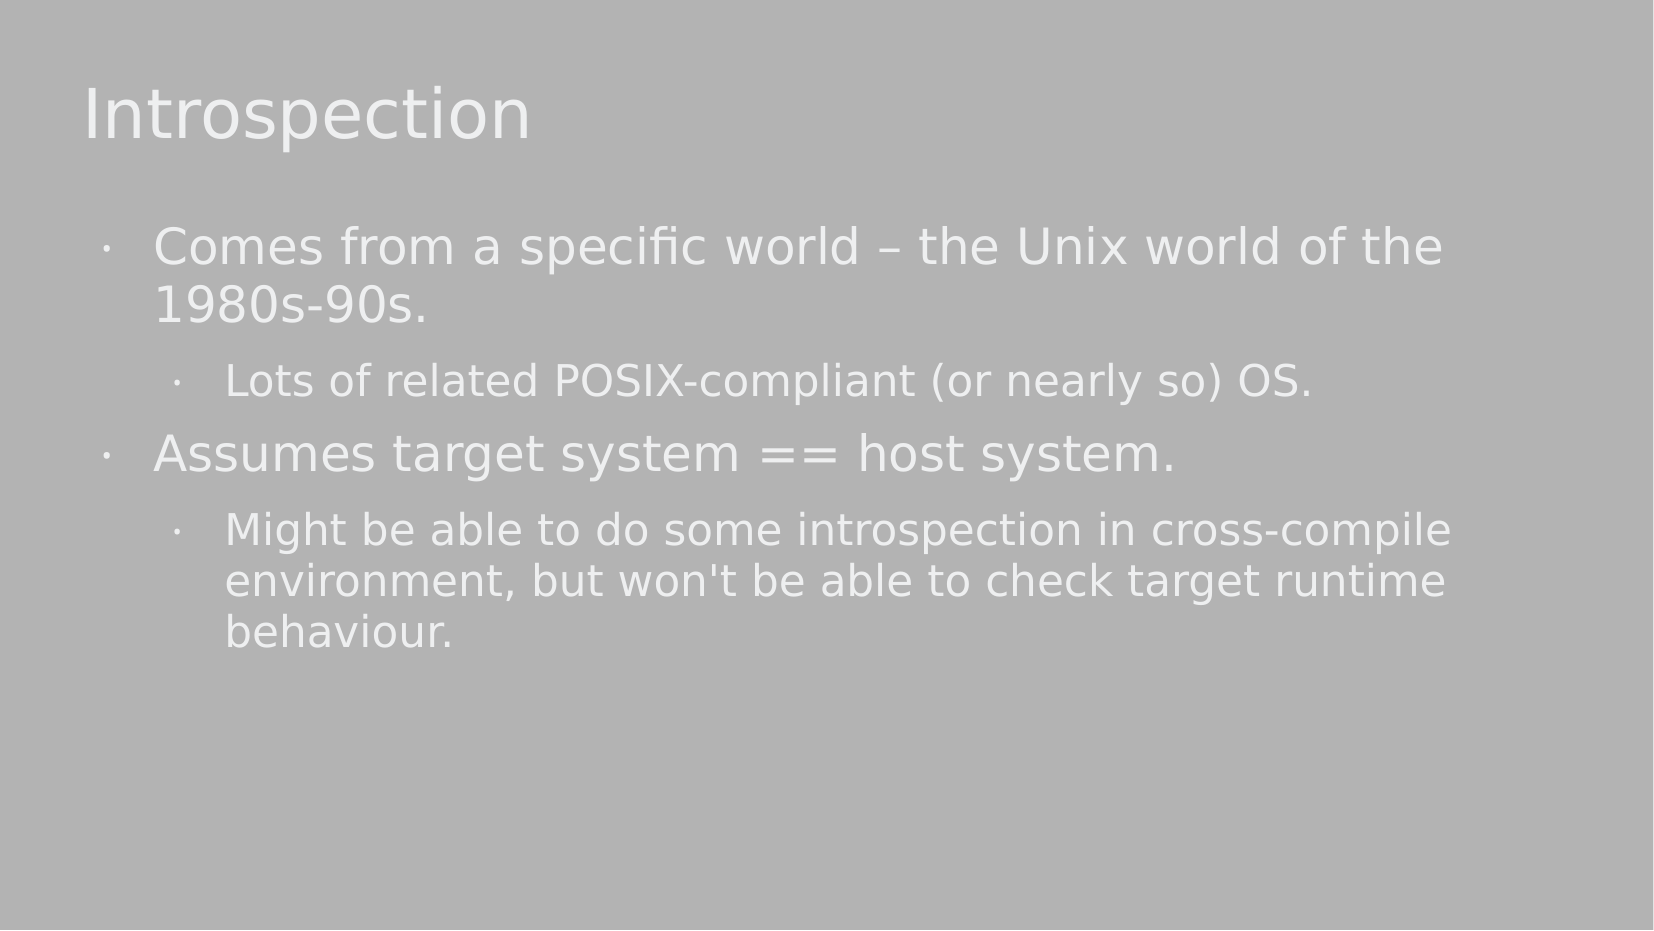

# Introspection
Comes from a specific world – the Unix world of the 1980s-90s.
Lots of related POSIX-compliant (or nearly so) OS.
Assumes target system == host system.
Might be able to do some introspection in cross-compile environment, but won't be able to check target runtime behaviour.